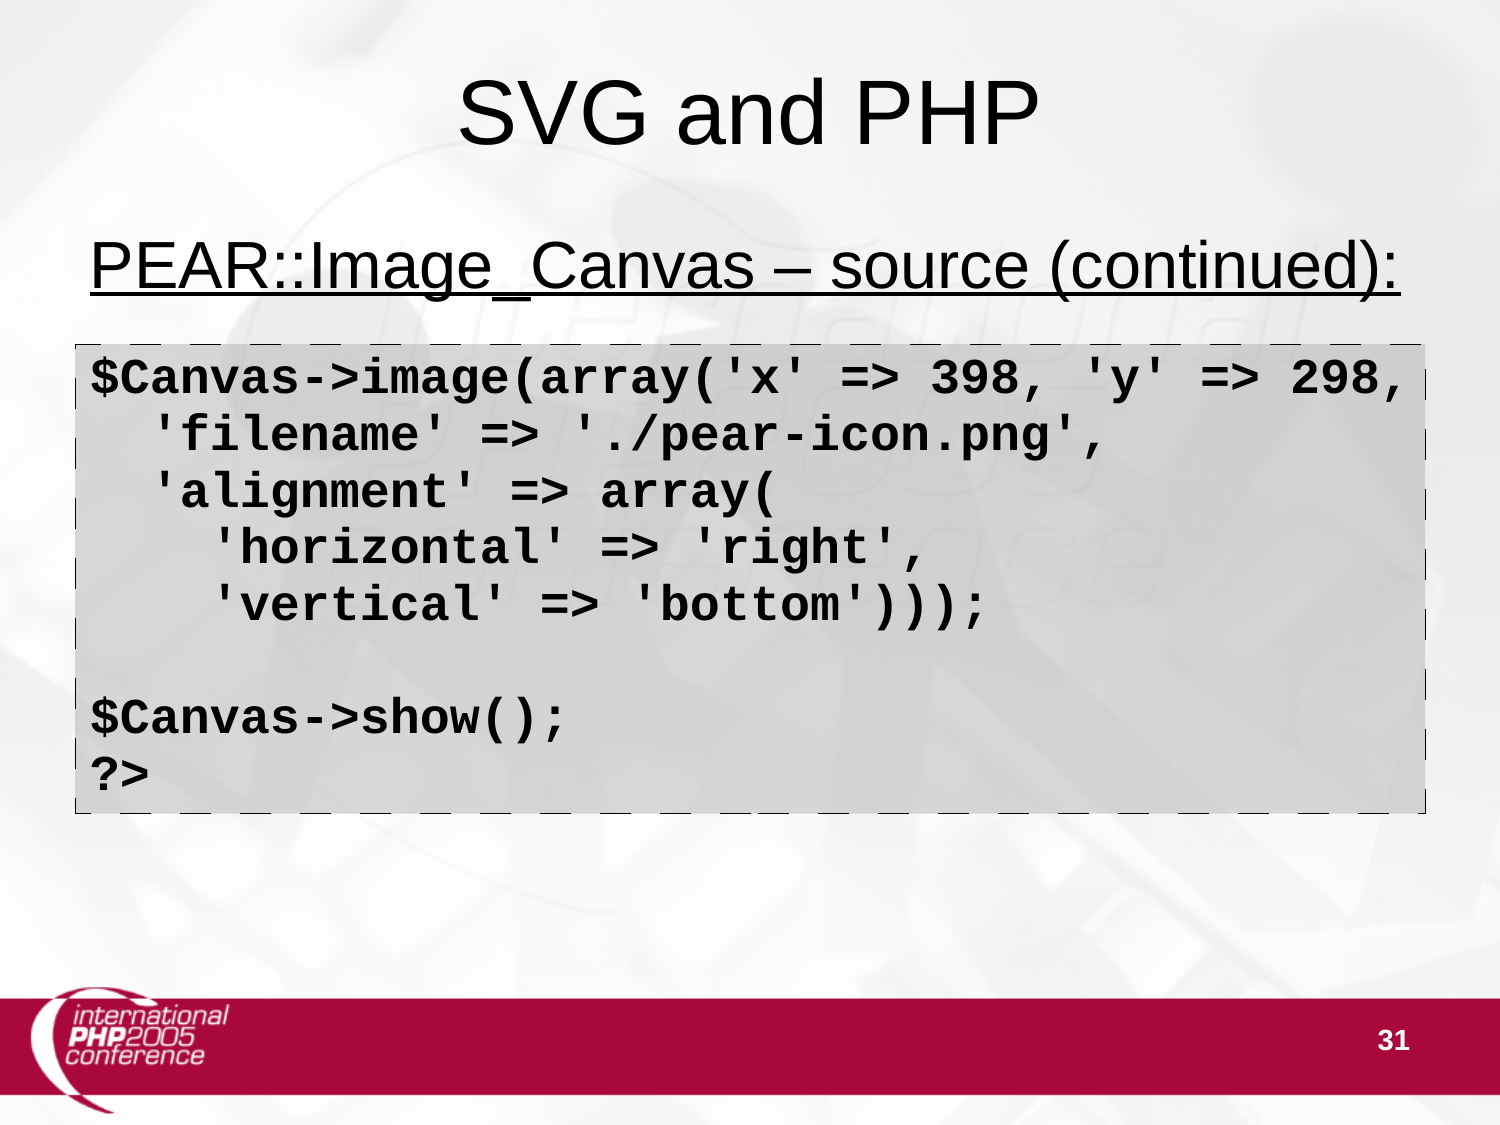

# SVG and PHP
PEAR::Image_Canvas – source (continued):
$Canvas->image(array('x' => 398, 'y' => 298,
 'filename' => './pear-icon.png',
 'alignment' => array(
 'horizontal' => 'right',
 'vertical' => 'bottom')));
$Canvas->show();
?>
31